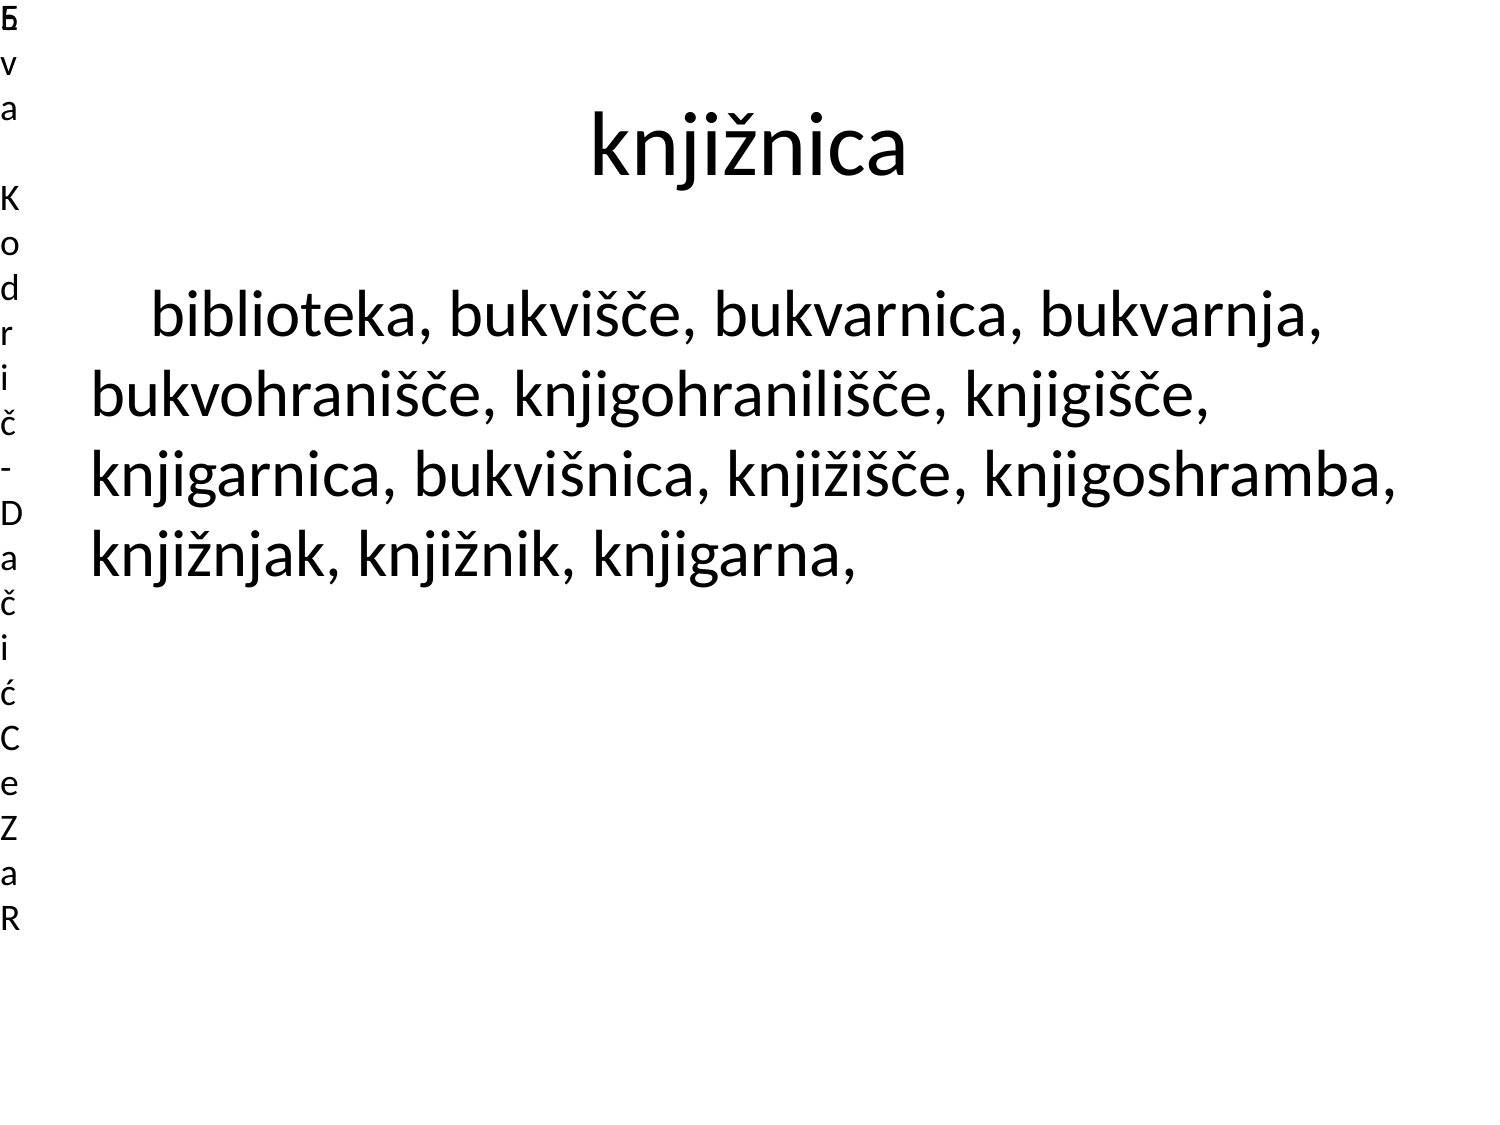

Eva Kodrič-Dačić
CeZaR
# knjižnica
 biblioteka, bukvišče, bukvarnica, bukvarnja, bukvohranišče, knjigohranilišče, knjigišče, knjigarnica, bukvišnica, knjižišče, knjigoshramba, knjižnjak, knjižnik, knjigarna,